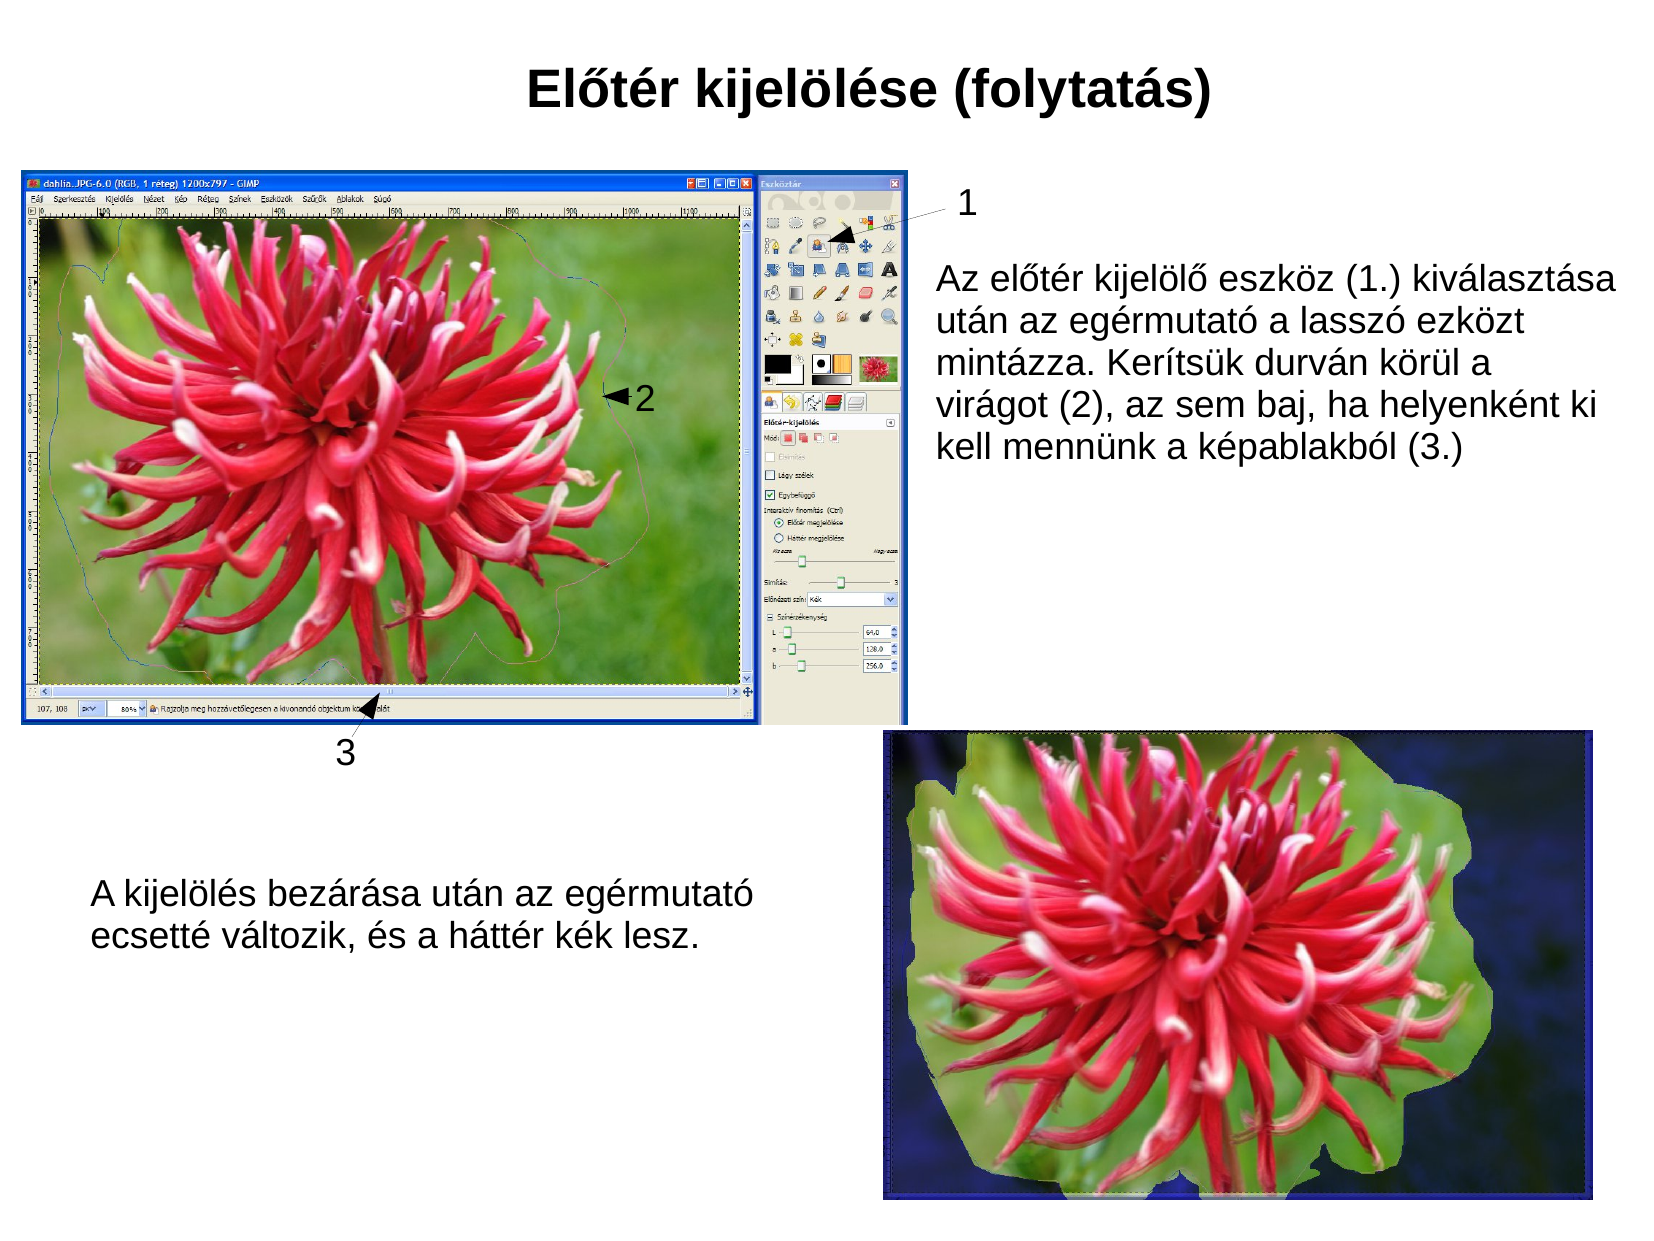

Előtér kijelölése (folytatás)
1
Az előtér kijelölő eszköz (1.) kiválasztása
után az egérmutató a lasszó ezközt
mintázza. Kerítsük durván körül a
virágot (2), az sem baj, ha helyenként ki
kell mennünk a képablakból (3.)
2
3
A kijelölés bezárása után az egérmutató
ecsetté változik, és a háttér kék lesz.